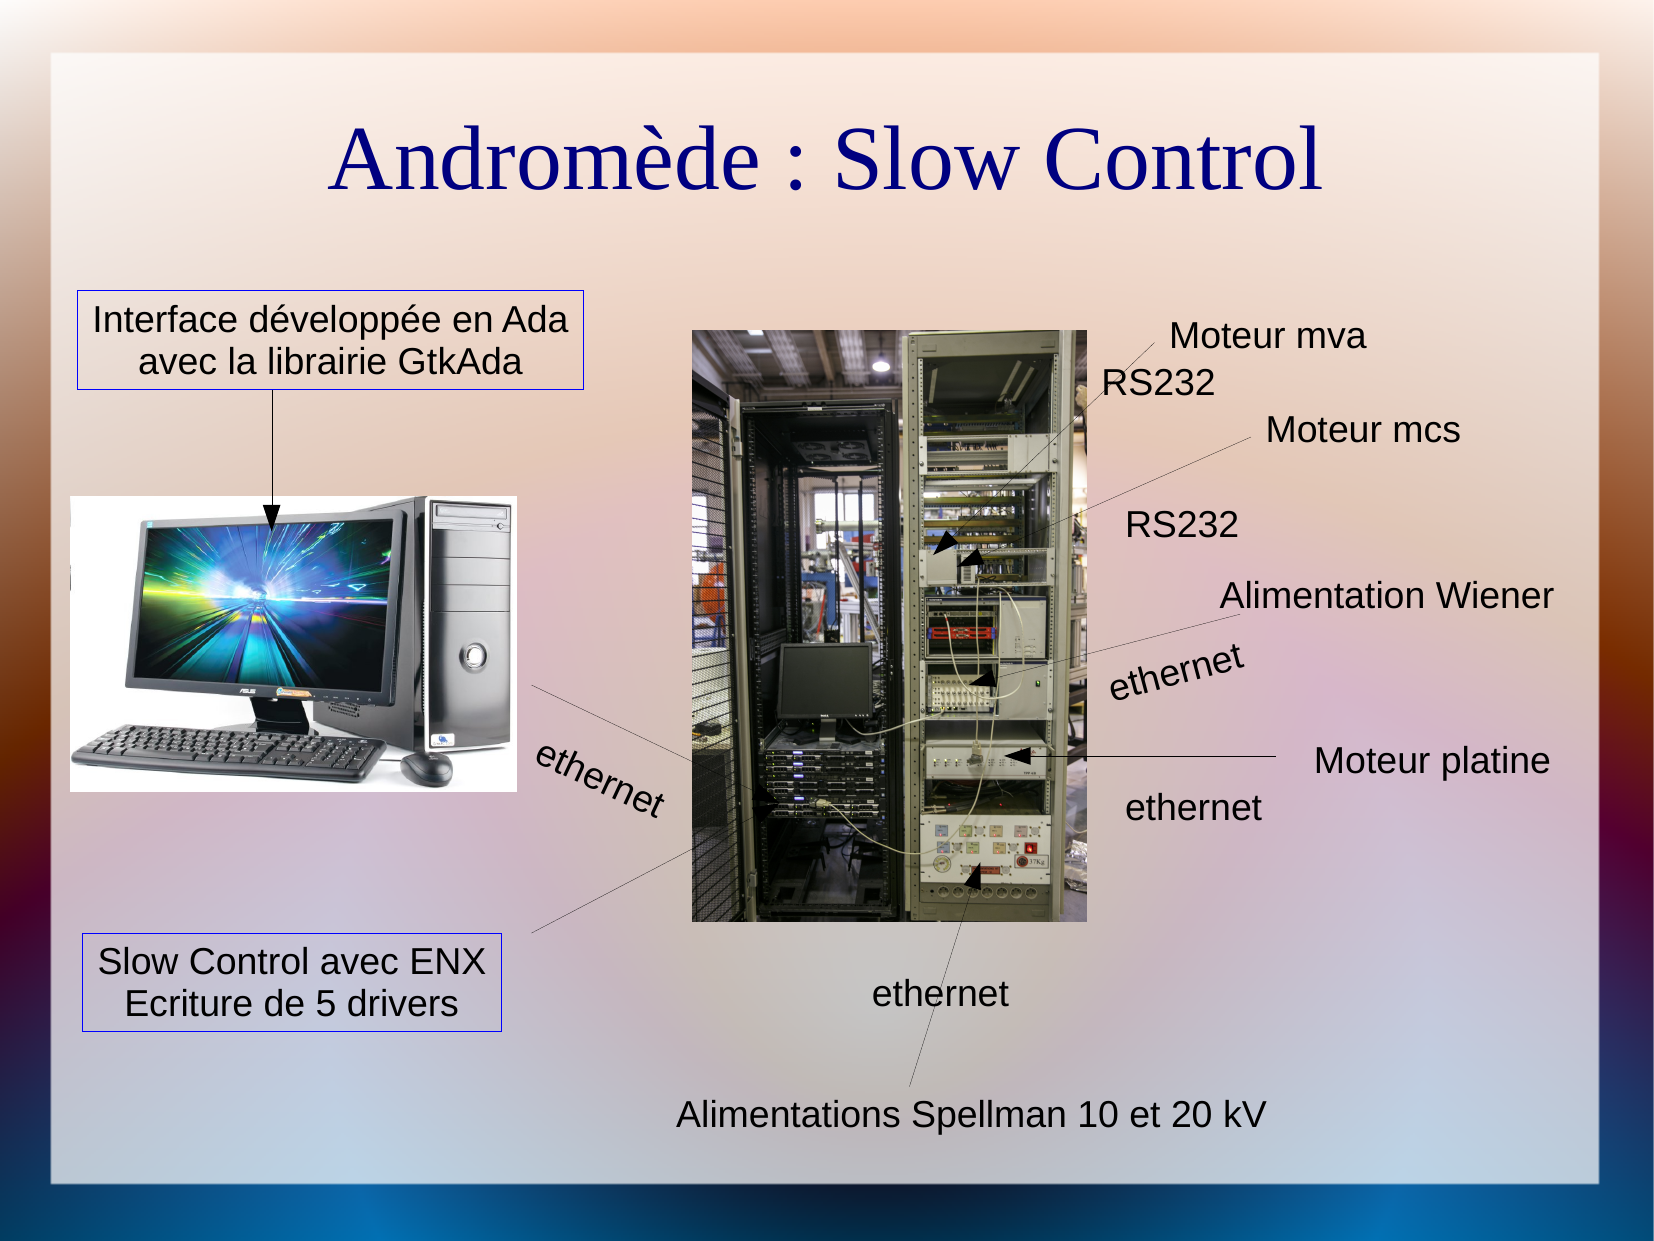

# Andromède : Slow Control
Interface développée en Ada
avec la librairie GtkAda
Moteur mva
RS232
Moteur mcs
RS232
Alimentation Wiener
ethernet
Moteur platine
ethernet
ethernet
Slow Control avec ENX
Ecriture de 5 drivers
ethernet
Alimentations Spellman 10 et 20 kV